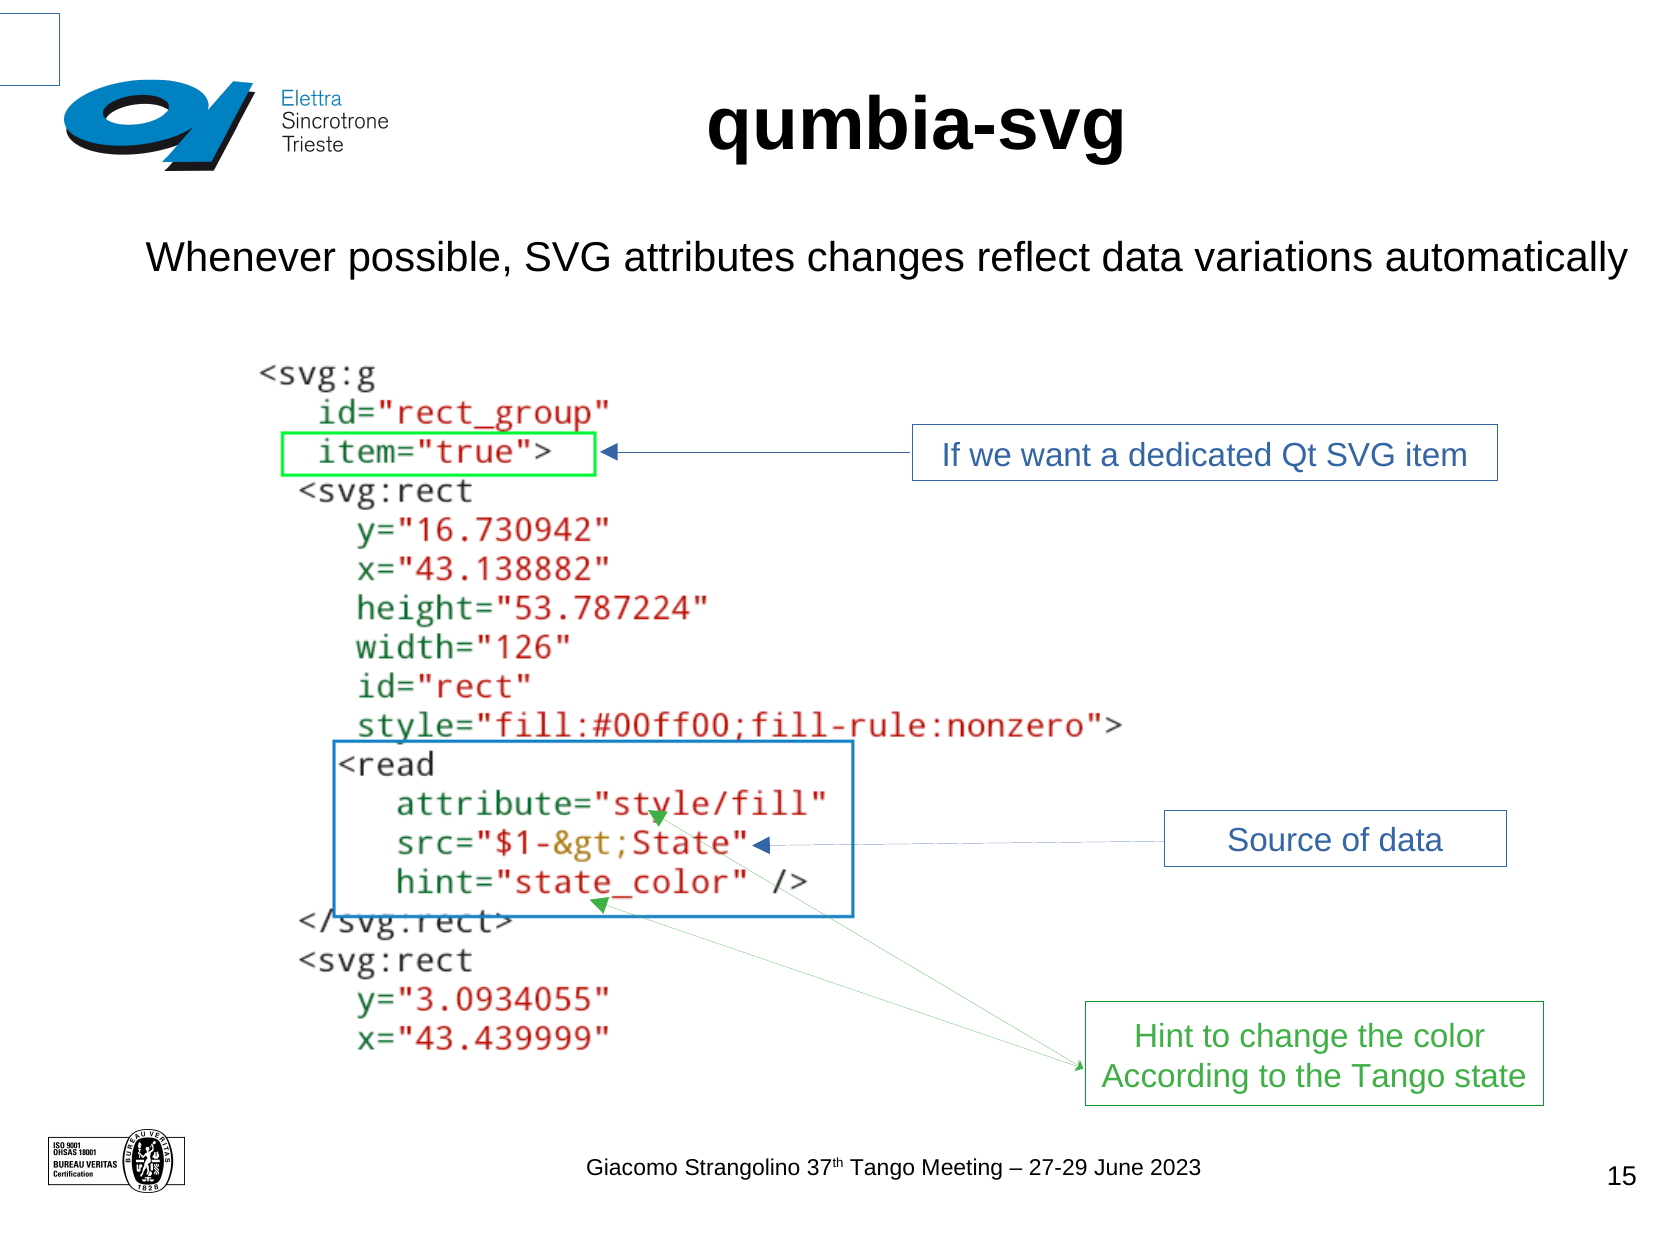

# qumbia-svg
Whenever possible, SVG attributes changes reflect data variations automatically
If we want a dedicated Qt SVG item
Source of data
Hint to change the color
According to the Tango state